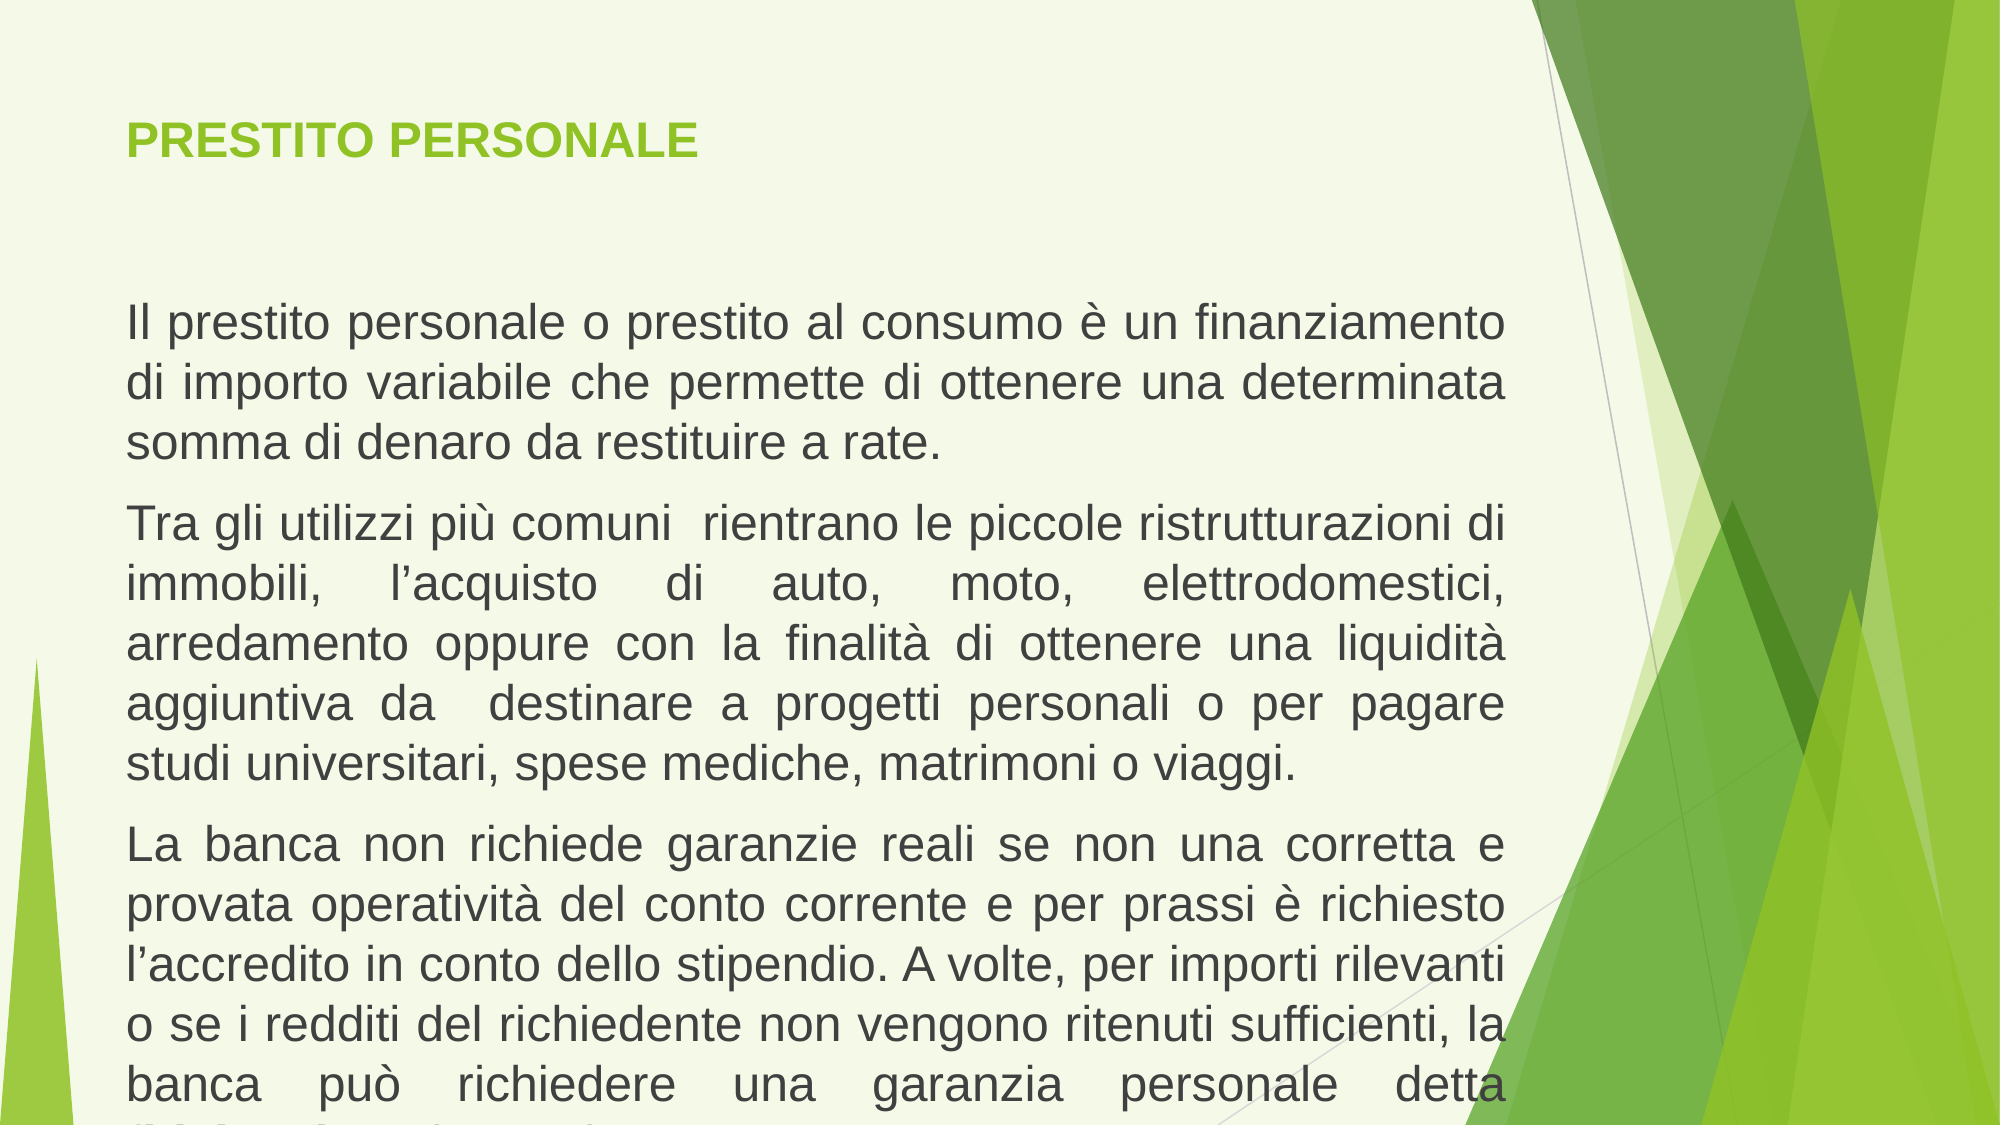

# PRESTITO PERSONALE
Il prestito personale o prestito al consumo è un finanziamento di importo variabile che permette di ottenere una determinata somma di denaro da restituire a rate.
Tra gli utilizzi più comuni rientrano le piccole ristrutturazioni di immobili, l’acquisto di auto, moto, elettrodomestici, arredamento oppure con la finalità di ottenere una liquidità aggiuntiva da destinare a progetti personali o per pagare studi universitari, spese mediche, matrimoni o viaggi.
La banca non richiede garanzie reali se non una corretta e provata operatività del conto corrente e per prassi è richiesto l’accredito in conto dello stipendio. A volte, per importi rilevanti o se i redditi del richiedente non vengono ritenuti sufficienti, la banca può richiedere una garanzia personale detta fidejussione bancaria.